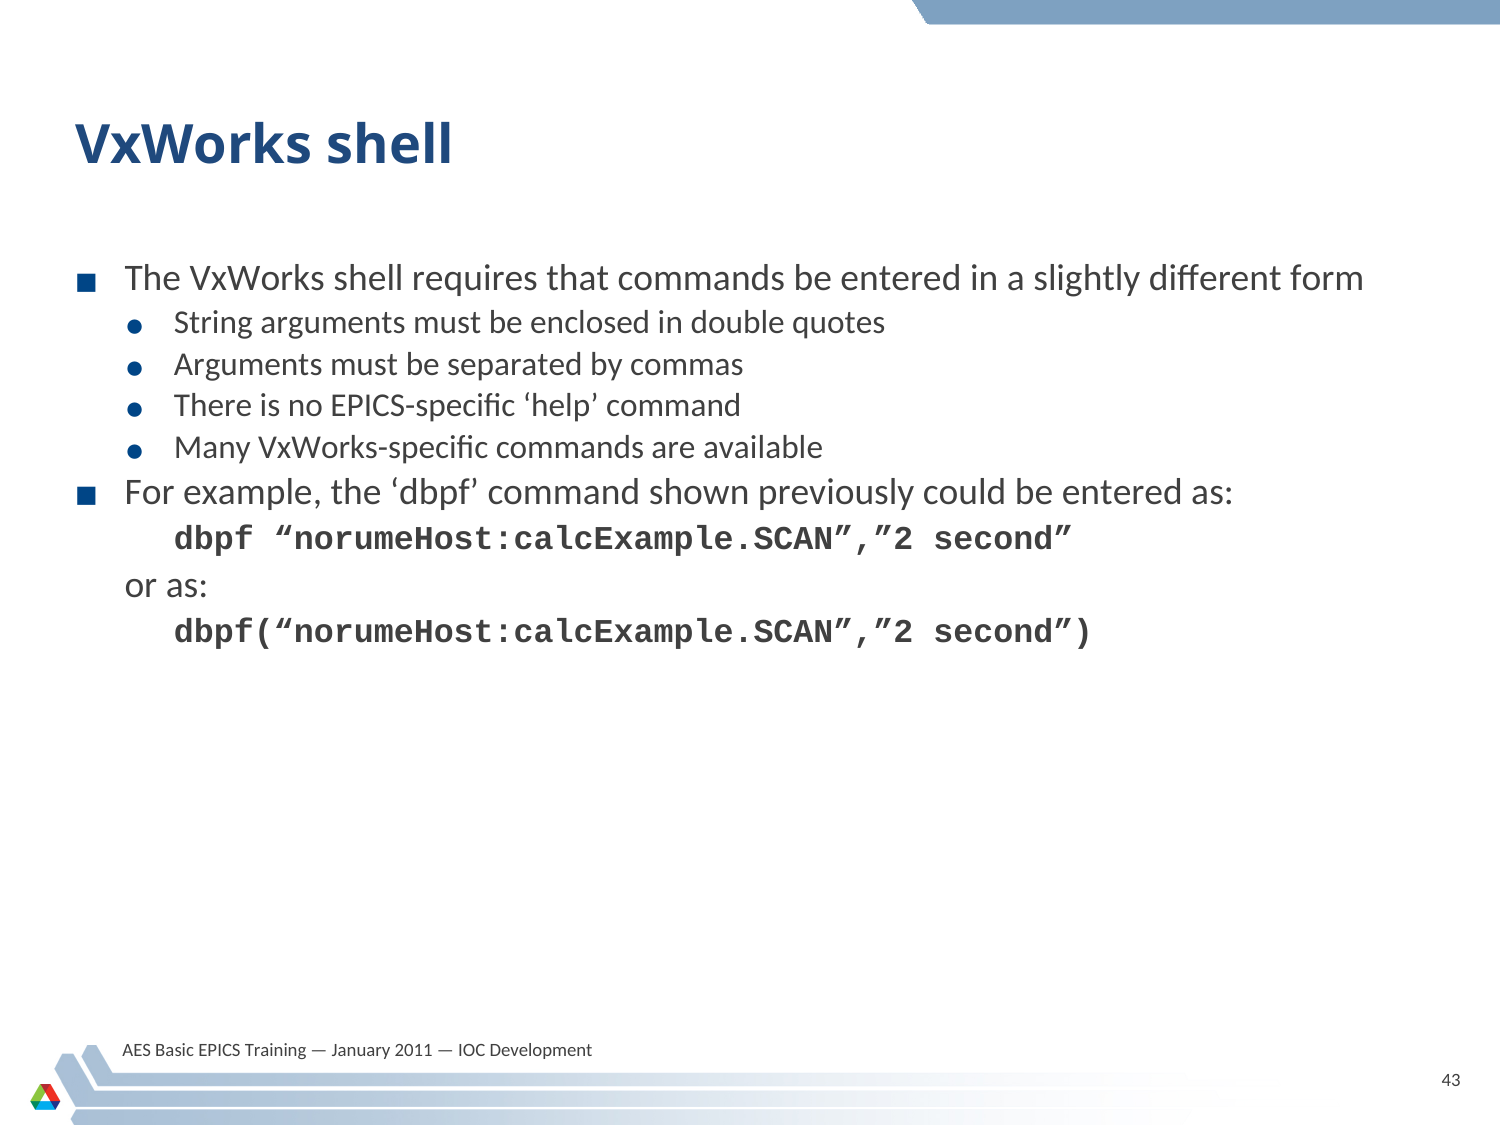

# VxWorks shell
The VxWorks shell requires that commands be entered in a slightly different form
String arguments must be enclosed in double quotes
Arguments must be separated by commas
There is no EPICS-specific ‘help’ command
Many VxWorks-specific commands are available
For example, the ‘dbpf’ command shown previously could be entered as:
dbpf “norumeHost:calcExample.SCAN”,”2 second”
or as:
dbpf(“norumeHost:calcExample.SCAN”,”2 second”)
AES Basic EPICS Training — January 2011 — IOC Development
43